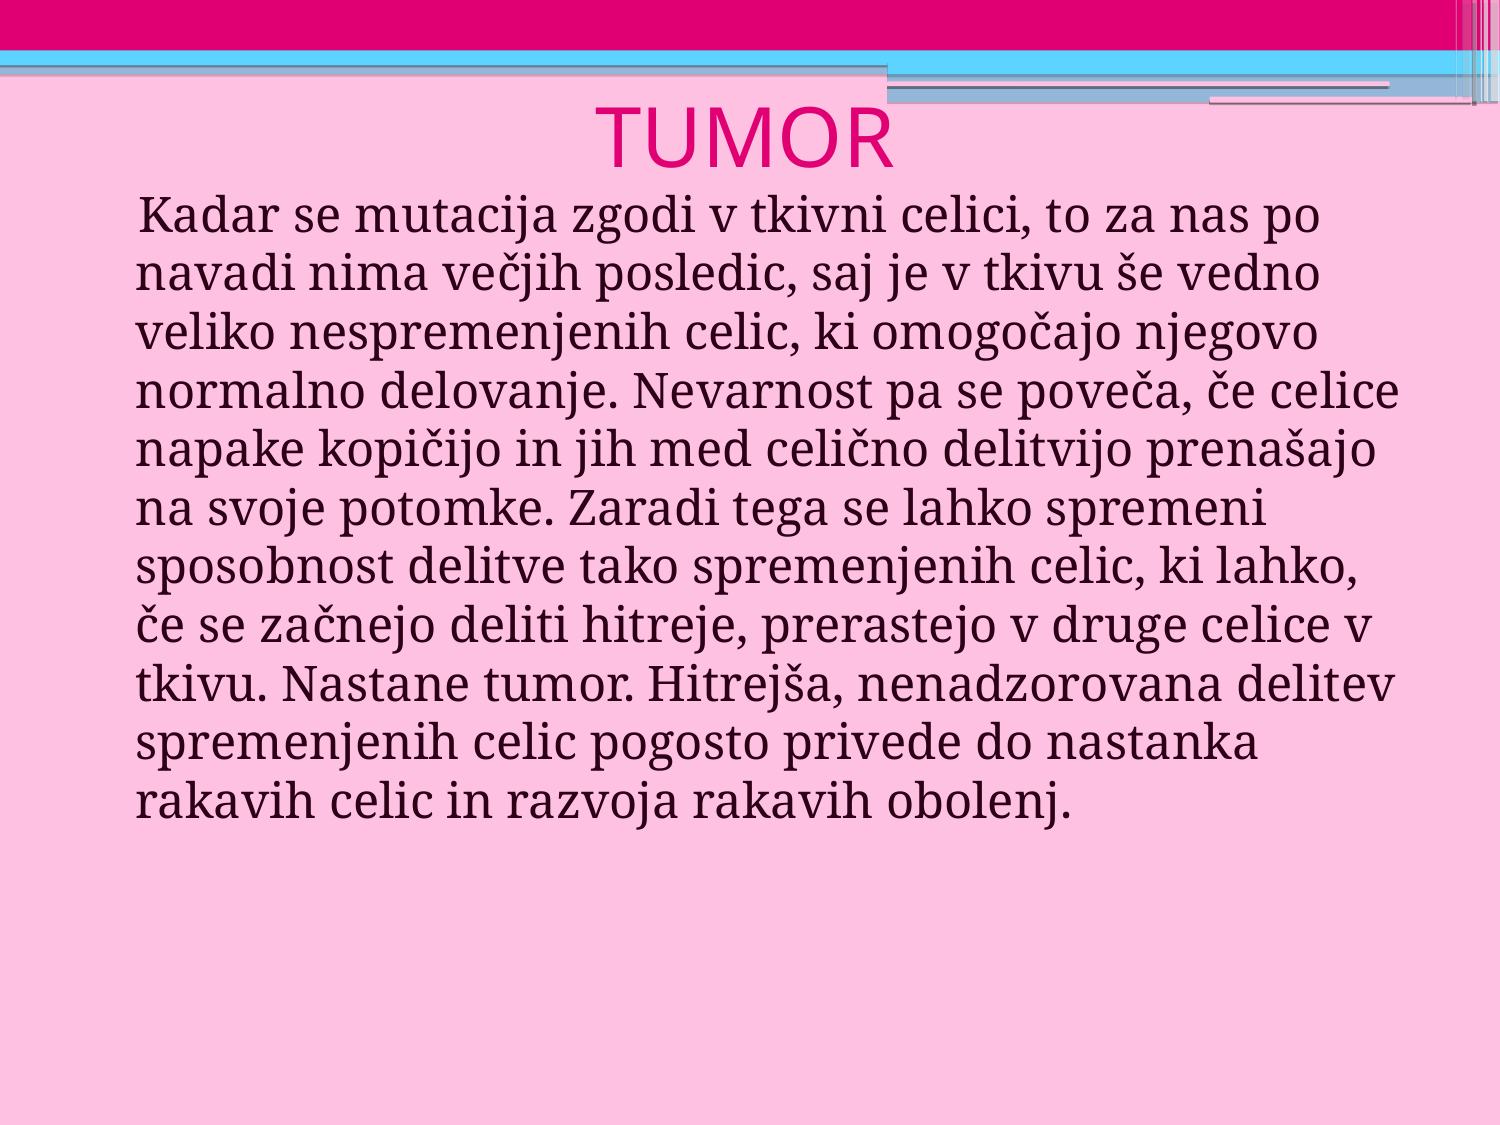

# TUMOR
 Kadar se mutacija zgodi v tkivni celici, to za nas po navadi nima večjih posledic, saj je v tkivu še vedno veliko nespremenjenih celic, ki omogočajo njegovo normalno delovanje. Nevarnost pa se poveča, če celice napake kopičijo in jih med celično delitvijo prenašajo na svoje potomke. Zaradi tega se lahko spremeni sposobnost delitve tako spremenjenih celic, ki lahko, če se začnejo deliti hitreje, prerastejo v druge celice v tkivu. Nastane tumor. Hitrejša, nenadzorovana delitev spremenjenih celic pogosto privede do nastanka rakavih celic in razvoja rakavih obolenj.